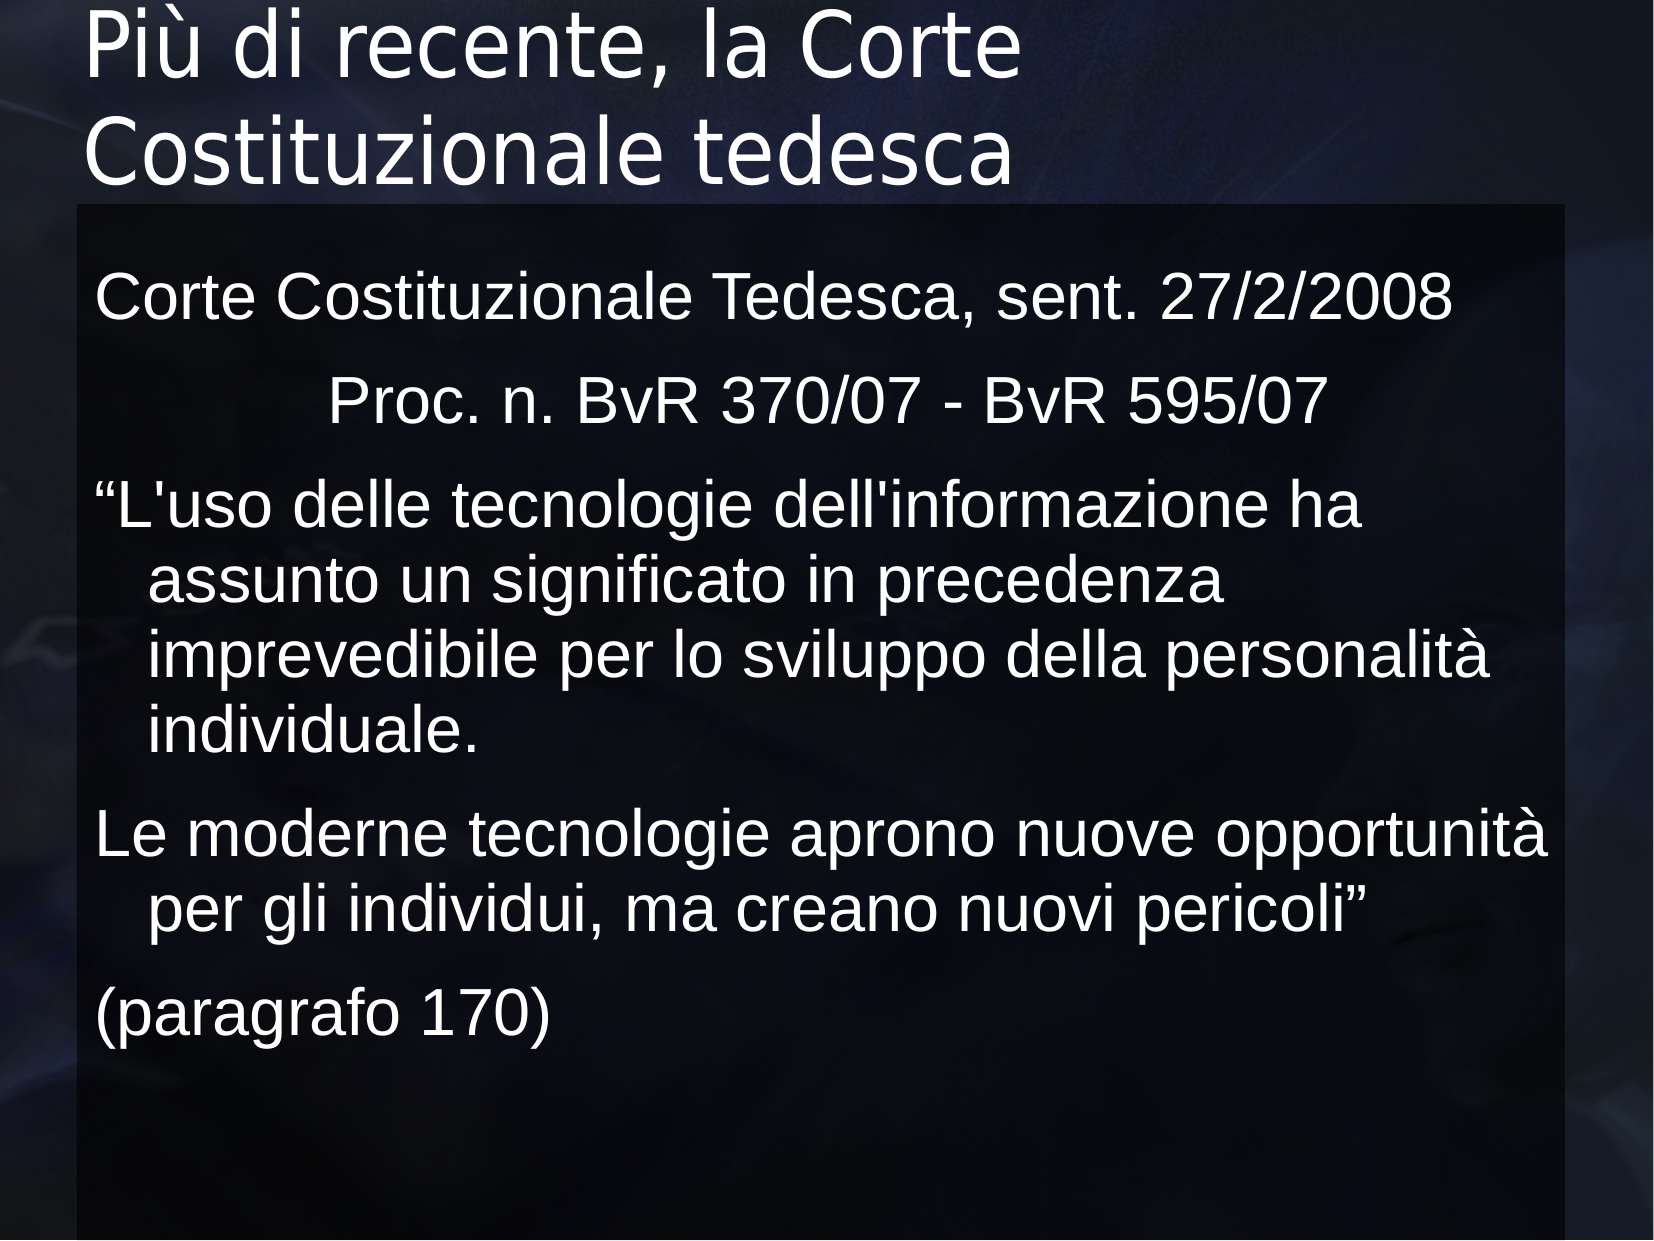

# Più di recente, la Corte Costituzionale tedesca
Corte Costituzionale Tedesca, sent. 27/2/2008
Proc. n. BvR 370/07 - BvR 595/07
“L'uso delle tecnologie dell'informazione ha assunto un significato in precedenza imprevedibile per lo sviluppo della personalità individuale.
Le moderne tecnologie aprono nuove opportunità per gli individui, ma creano nuovi pericoli”
(paragrafo 170)